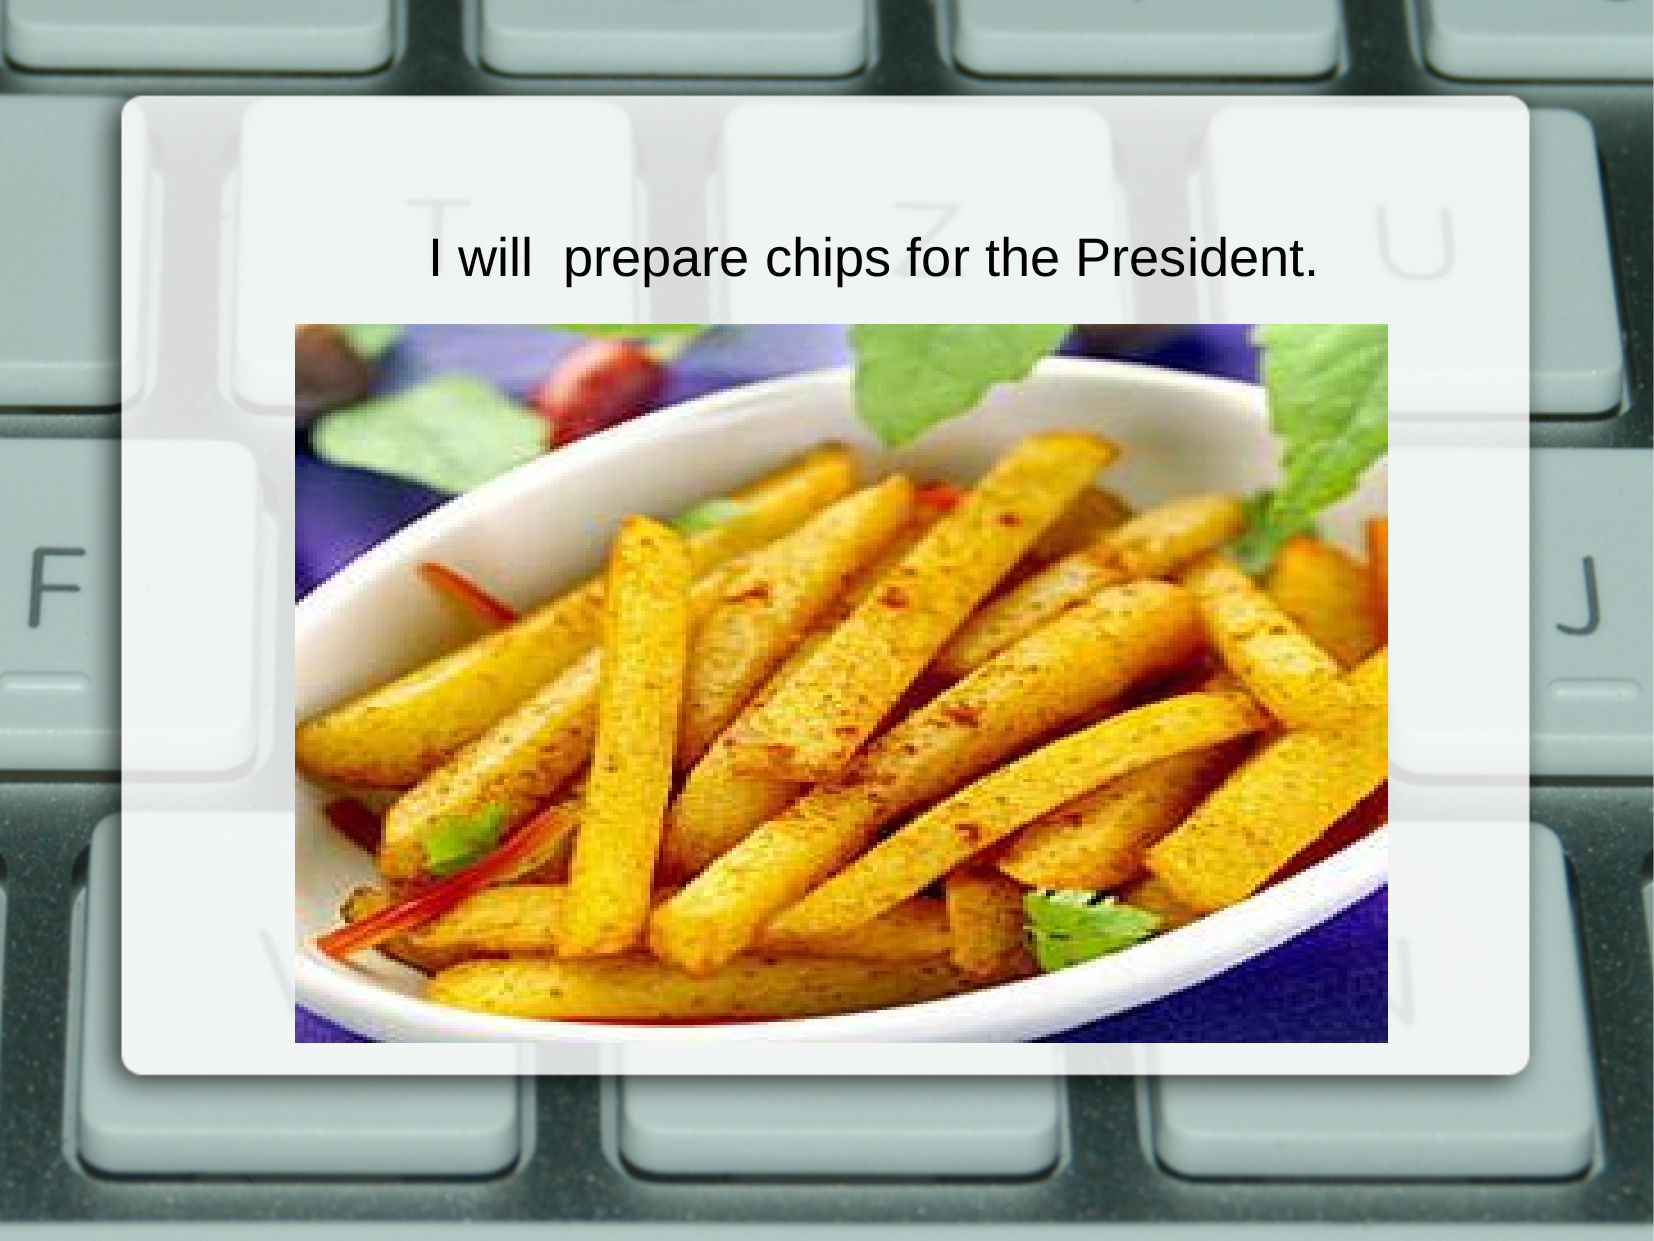

I will prepare chips for the President.